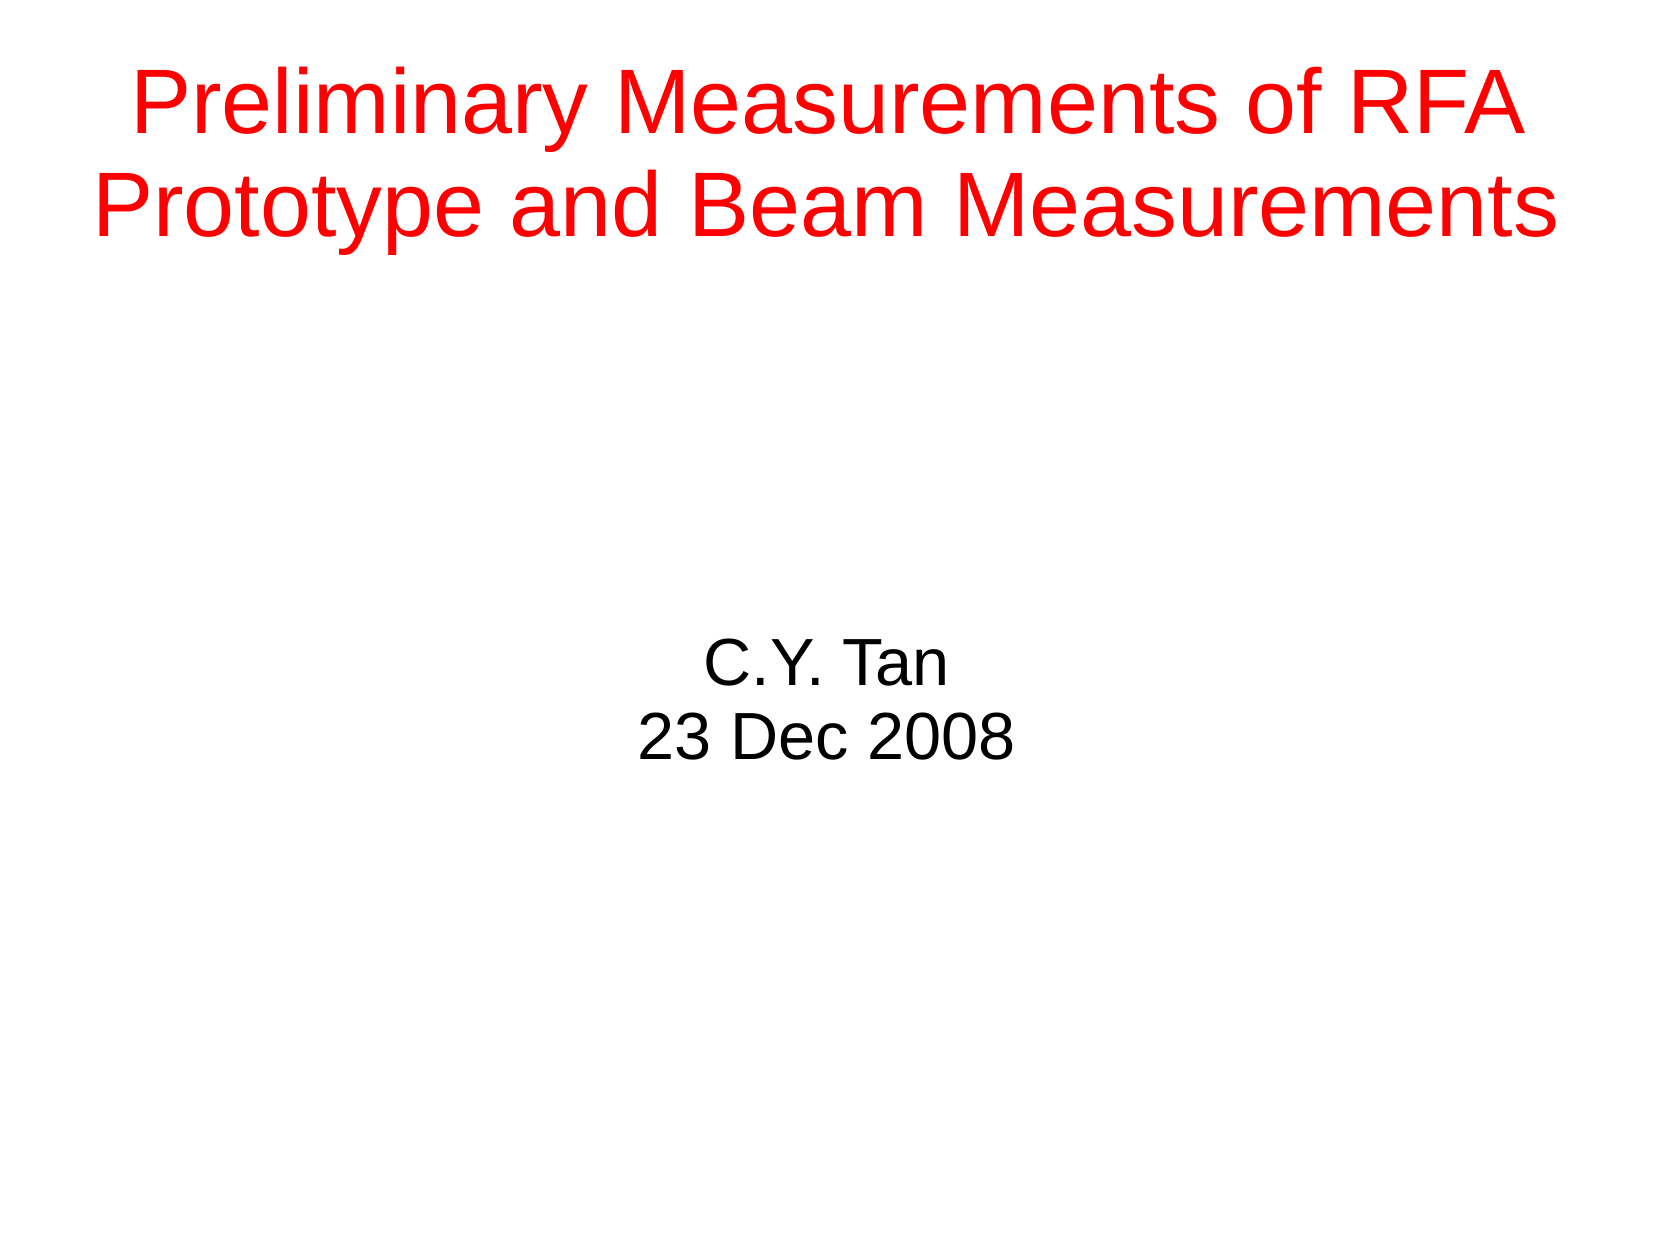

# Preliminary Measurements of RFA Prototype and Beam Measurements
C.Y. Tan
23 Dec 2008